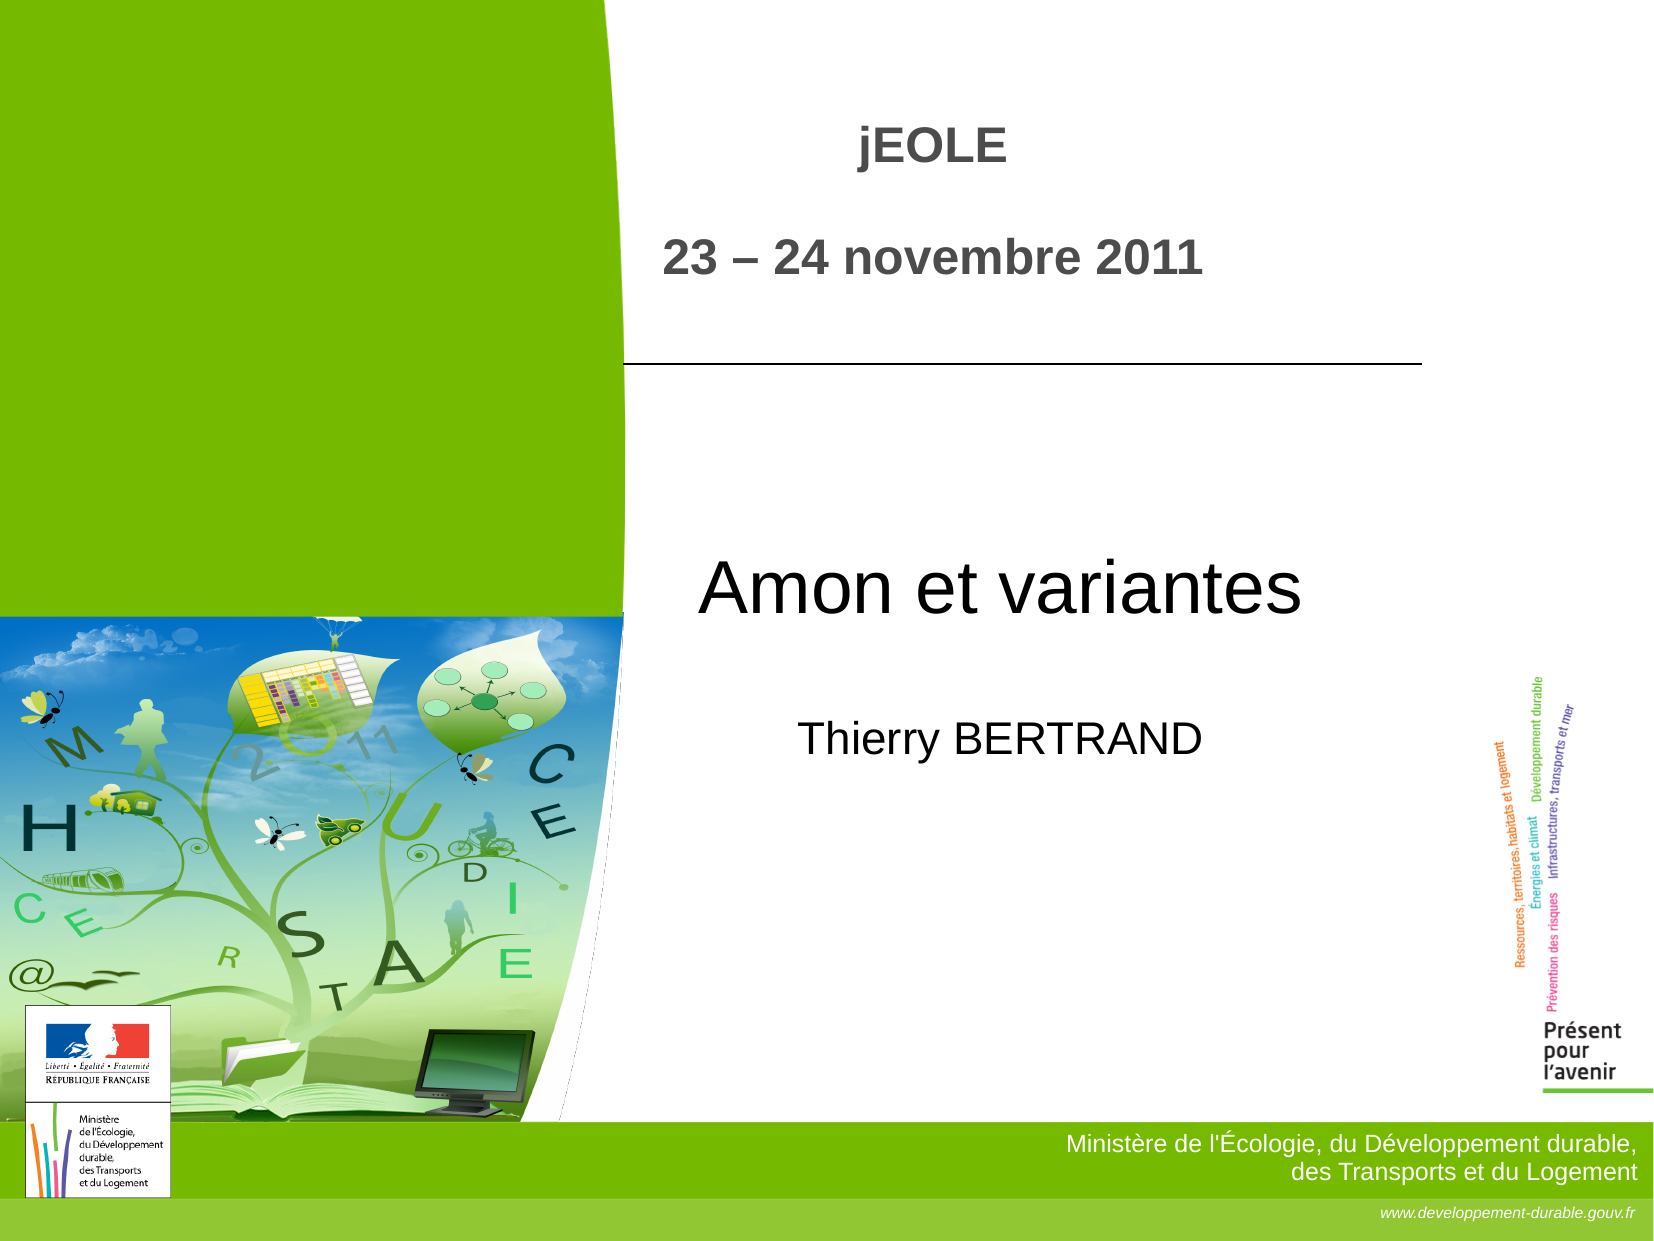

# jEOLE 23 – 24 novembre 2011
Amon et variantes
Thierry BERTRAND